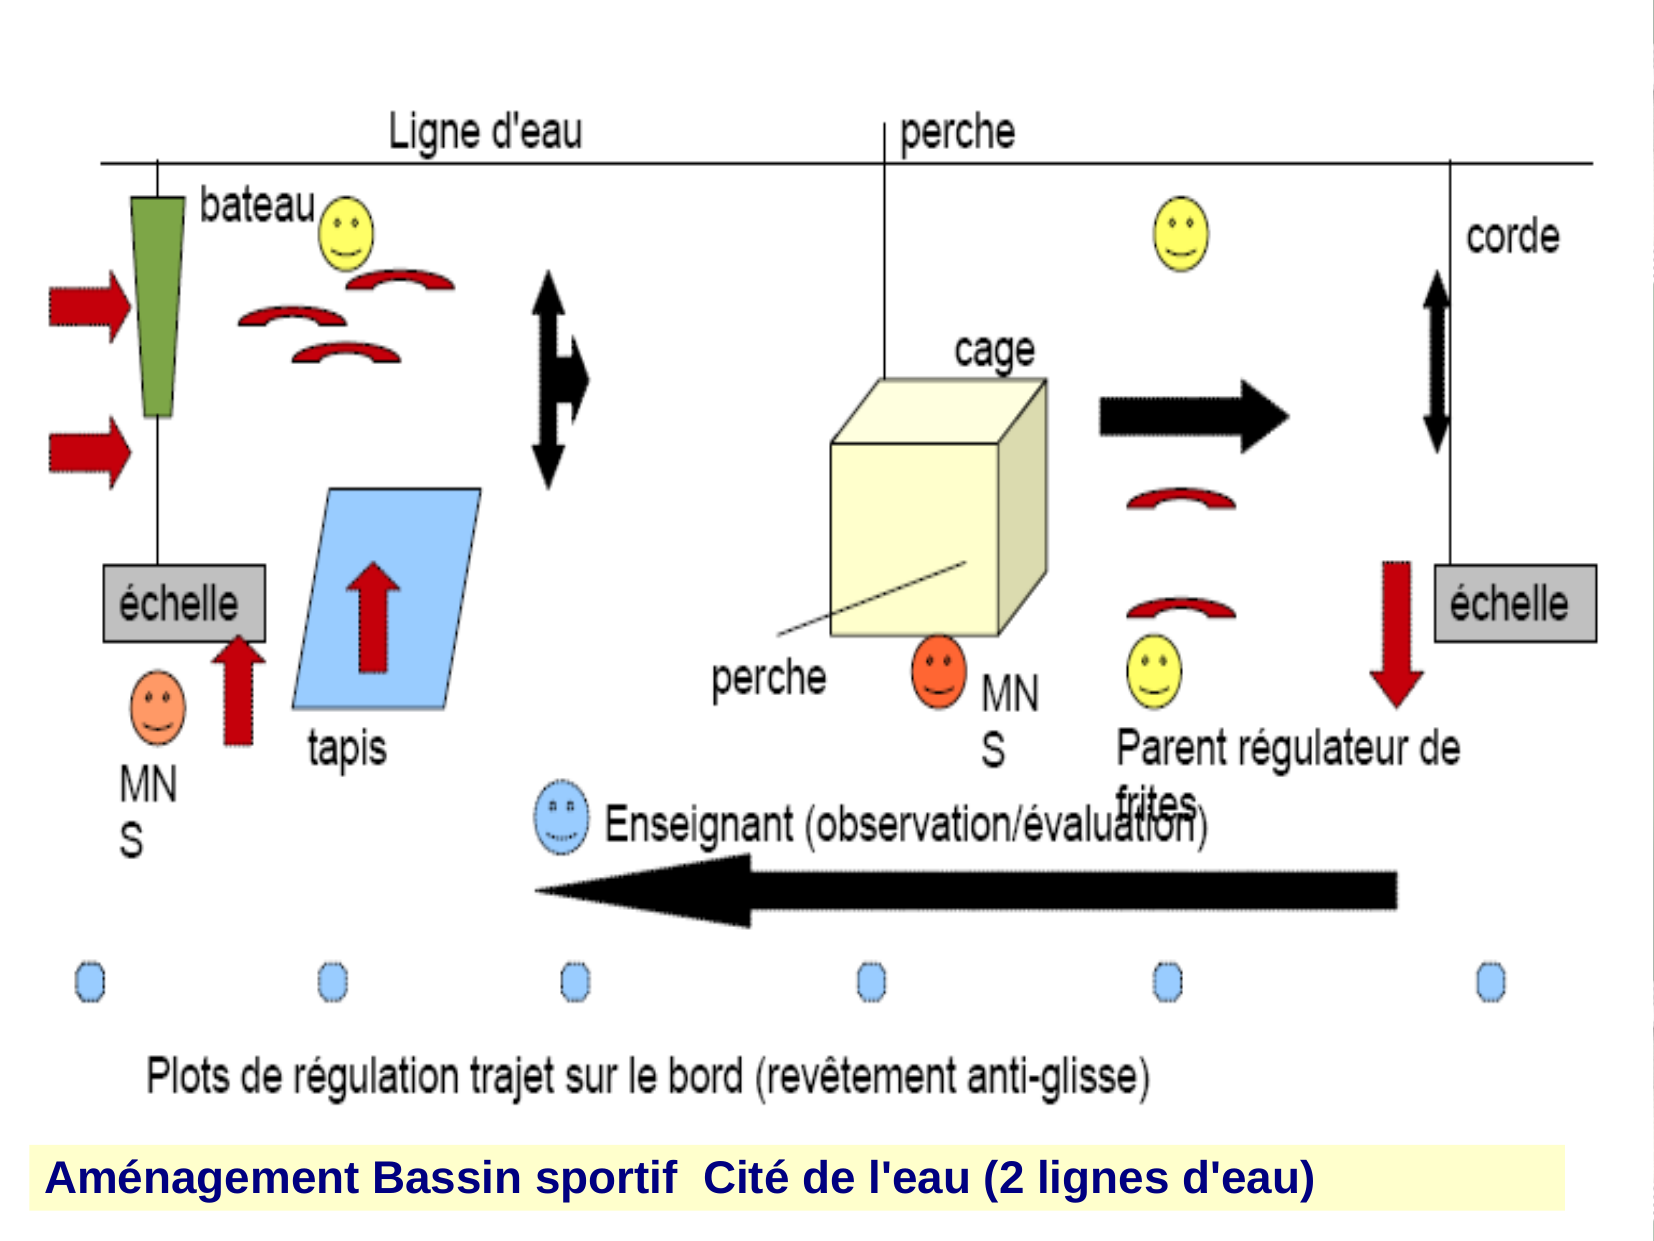

Aménagement Bassin sportif Cité de l'eau (2 lignes d'eau)‏